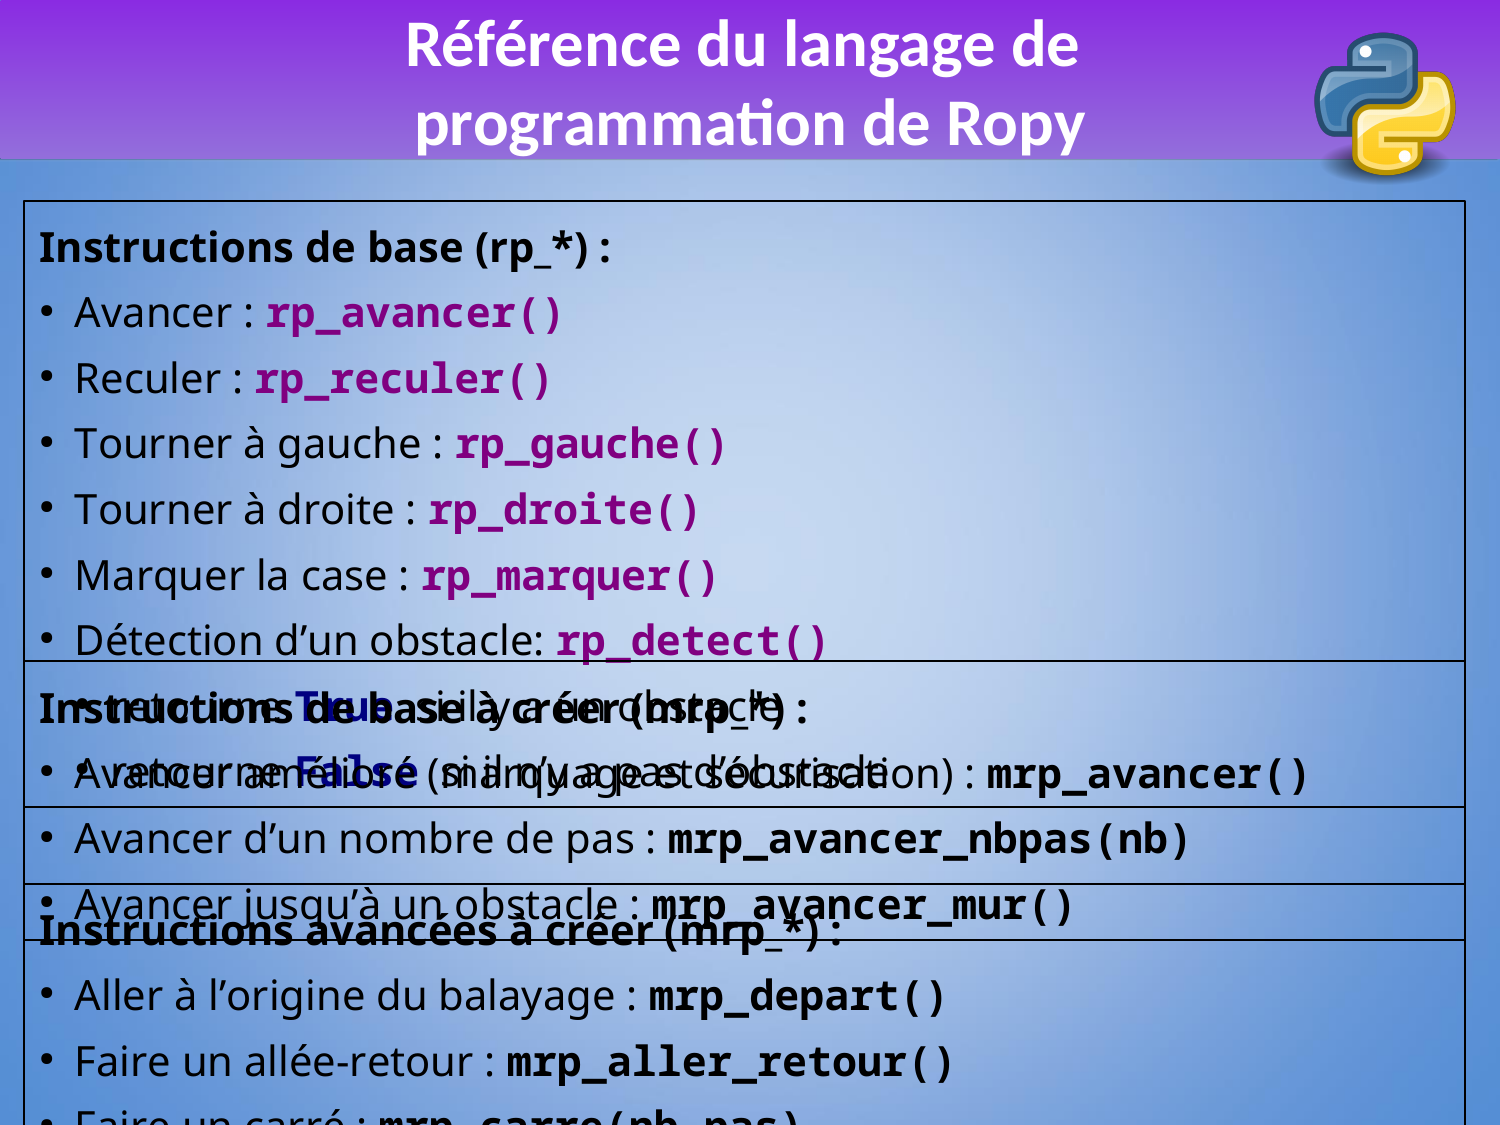

Référence du langage de
programmation de Ropy
Instructions de base (rp_*) :
Avancer : rp_avancer()
Reculer : rp_reculer()
Tourner à gauche : rp_gauche()
Tourner à droite : rp_droite()
Marquer la case : rp_marquer()
Détection d’un obstacle: rp_detect()
retourne True si il y a un obstacle
retourne False si il n’y a pas d’obstacle
Instructions de base à créer (mrp_*) :
Avancer amélioré (marquage et sécurisation) : mrp_avancer()
Avancer d’un nombre de pas : mrp_avancer_nbpas(nb)
Avancer jusqu’à un obstacle : mrp_avancer_mur()
Instructions avancées à créer (mrp_*) :
Aller à l’origine du balayage : mrp_depart()
Faire un allée-retour : mrp_aller_retour()
Faire un carré : mrp_carre(nb_pas)